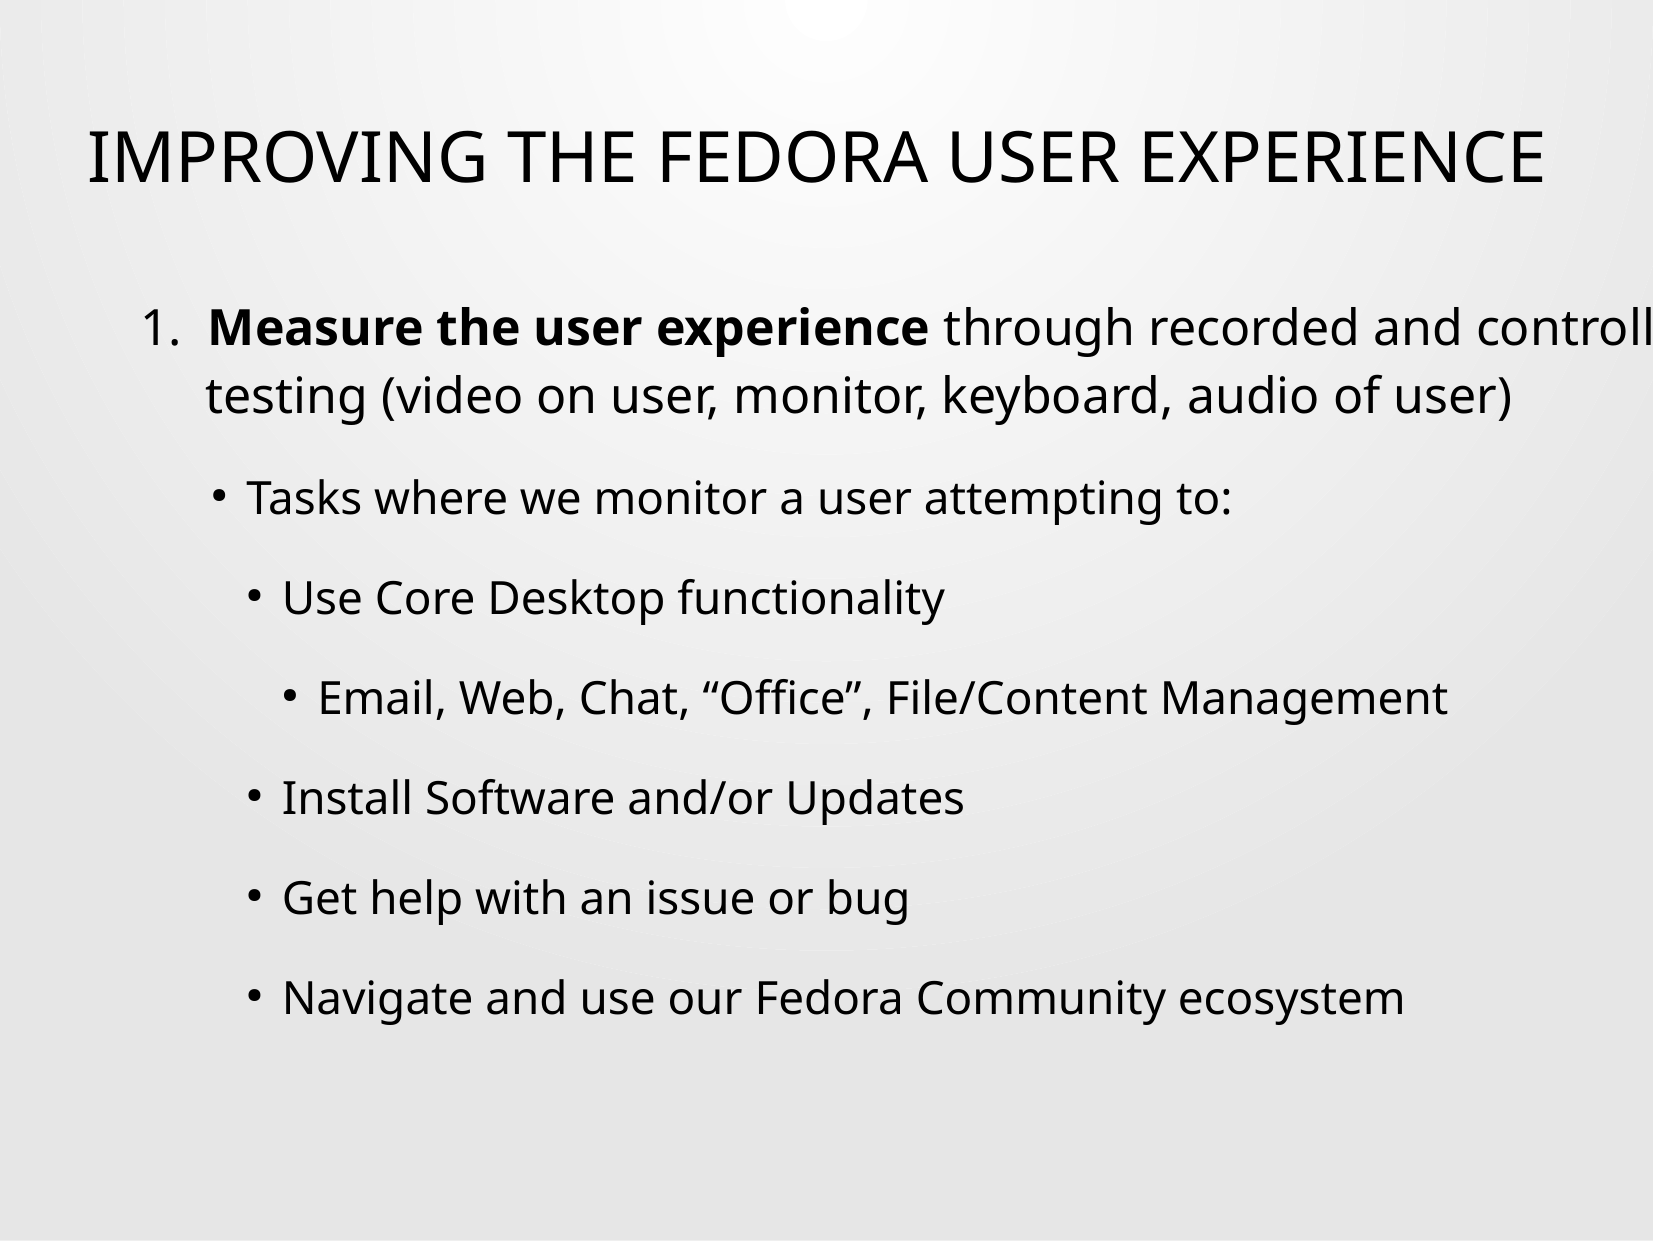

IMPROVING THE FEDORA USER EXPERIENCE
1. Measure the user experience through recorded and controlled
 testing (video on user, monitor, keyboard, audio of user)
Tasks where we monitor a user attempting to:
Use Core Desktop functionality
Email, Web, Chat, “Office”, File/Content Management
Install Software and/or Updates
Get help with an issue or bug
Navigate and use our Fedora Community ecosystem